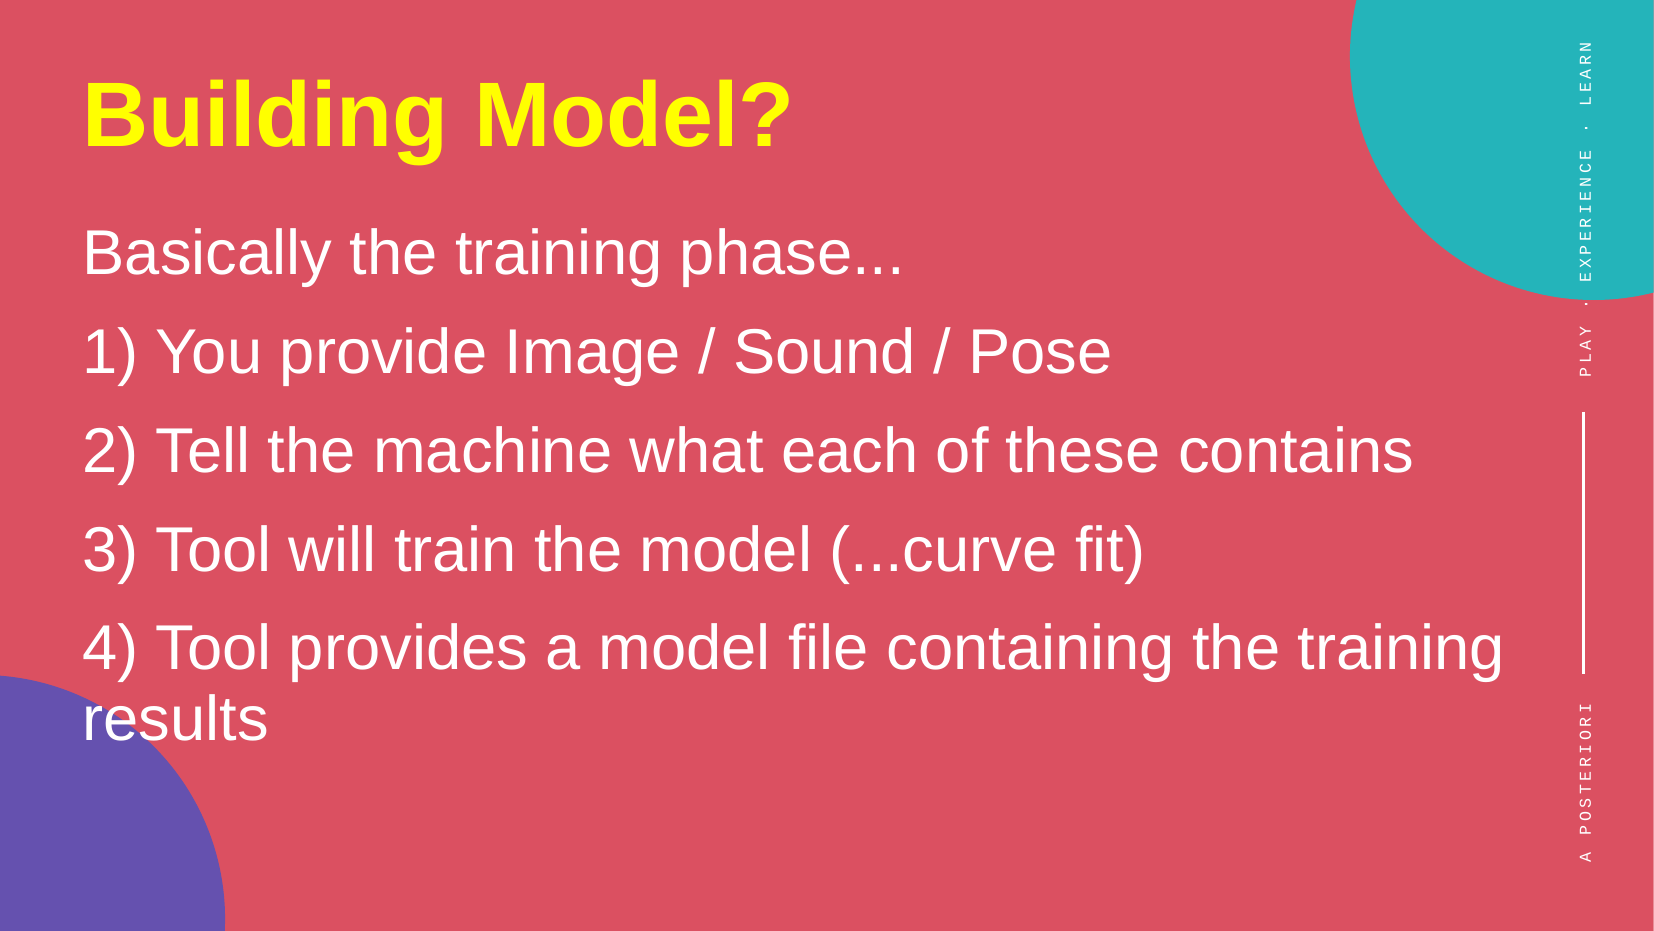

# Building Model?
Basically the training phase...
1) You provide Image / Sound / Pose
2) Tell the machine what each of these contains
3) Tool will train the model (...curve fit)
4) Tool provides a model file containing the training results